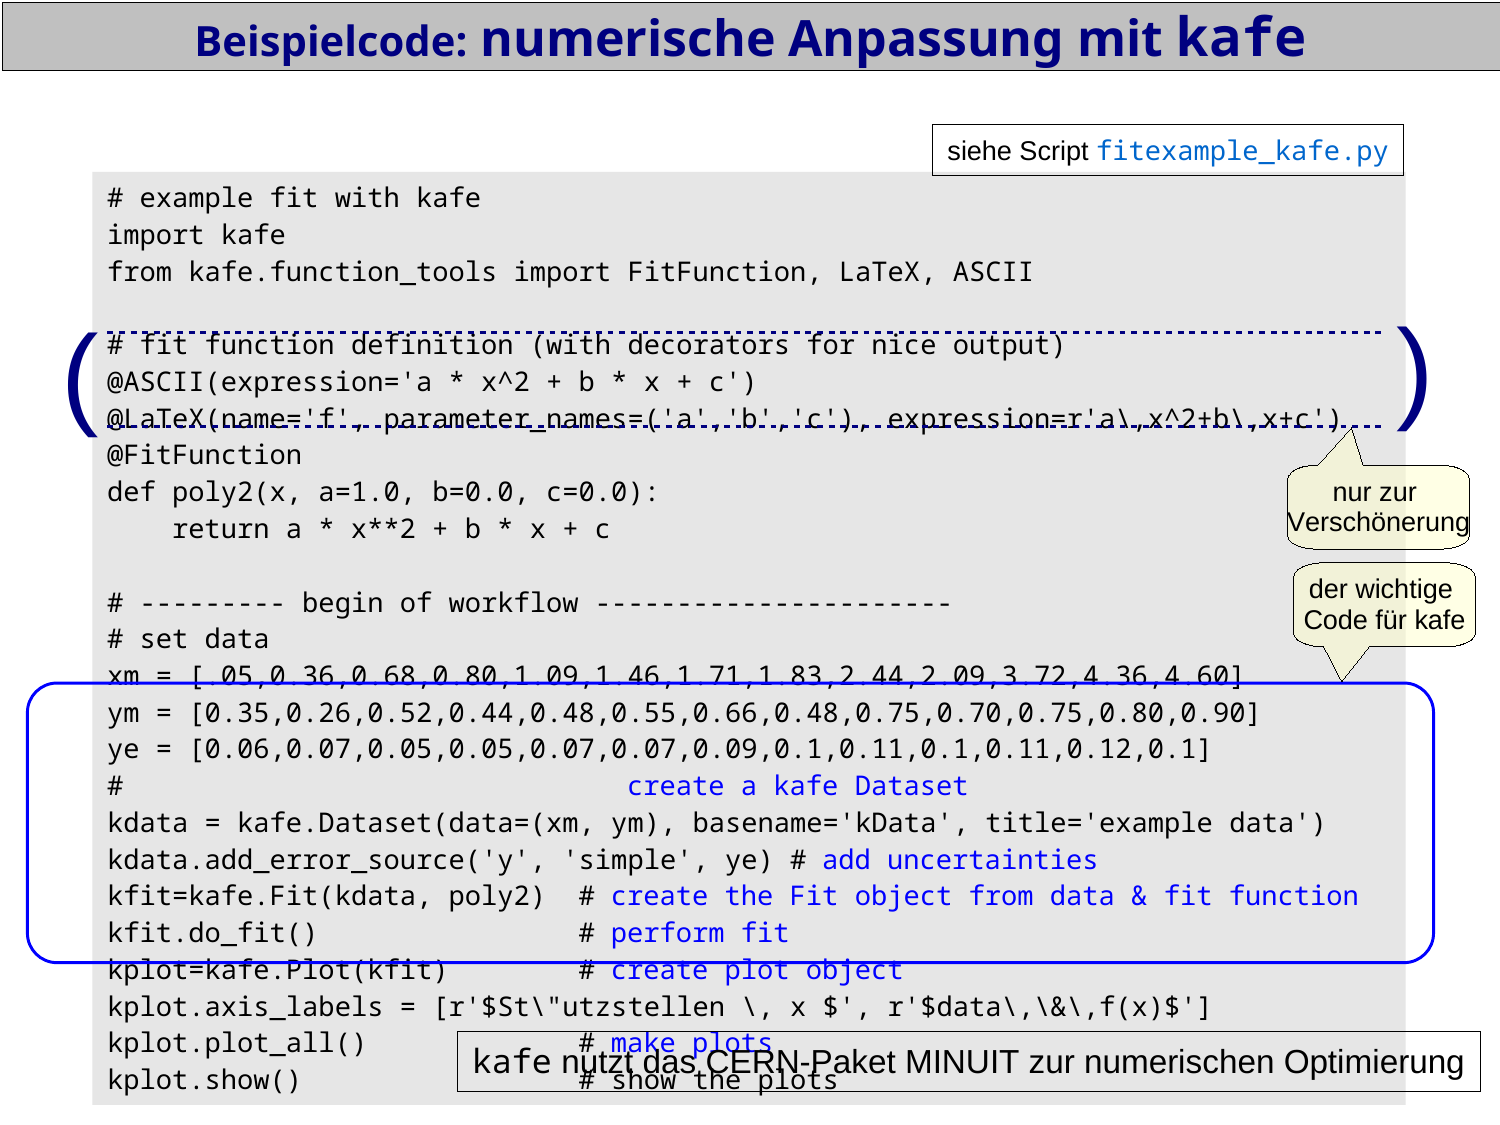

# Beispielcode: numerische Anpassung mit kafe
siehe Script fitexample_kafe.py
# example fit with kafe
import kafe
from kafe.function_tools import FitFunction, LaTeX, ASCII
# fit function definition (with decorators for nice output)
@ASCII(expression='a * x^2 + b * x + c')
@LaTeX(name='f', parameter_names=('a','b','c'), expression=r'a\,x^2+b\,x+c')
@FitFunction
def poly2(x, a=1.0, b=0.0, c=0.0):
 return a * x**2 + b * x + c
# --------- begin of workflow ----------------------
# set data
xm = [.05,0.36,0.68,0.80,1.09,1.46,1.71,1.83,2.44,2.09,3.72,4.36,4.60]
ym = [0.35,0.26,0.52,0.44,0.48,0.55,0.66,0.48,0.75,0.70,0.75,0.80,0.90]
ye = [0.06,0.07,0.05,0.05,0.07,0.07,0.09,0.1,0.11,0.1,0.11,0.12,0.1]
# create a kafe Dataset
kdata = kafe.Dataset(data=(xm, ym), basename='kData', title='example data')
kdata.add_error_source('y', 'simple', ye) # add uncertainties
kfit=kafe.Fit(kdata, poly2) # create the Fit object from data & fit function
kfit.do_fit() # perform fit
kplot=kafe.Plot(kfit) # create plot object
kplot.axis_labels = [r'$St\"utzstellen \, x $', r'$data\,\&\,f(x)$']
kplot.plot_all() # make plots
kplot.show() # show the plots
)
(
nur zur
Verschönerung
der wichtige
Code für kafe
kafe nutzt das CERN-Paket MINUIT zur numerischen Optimierung